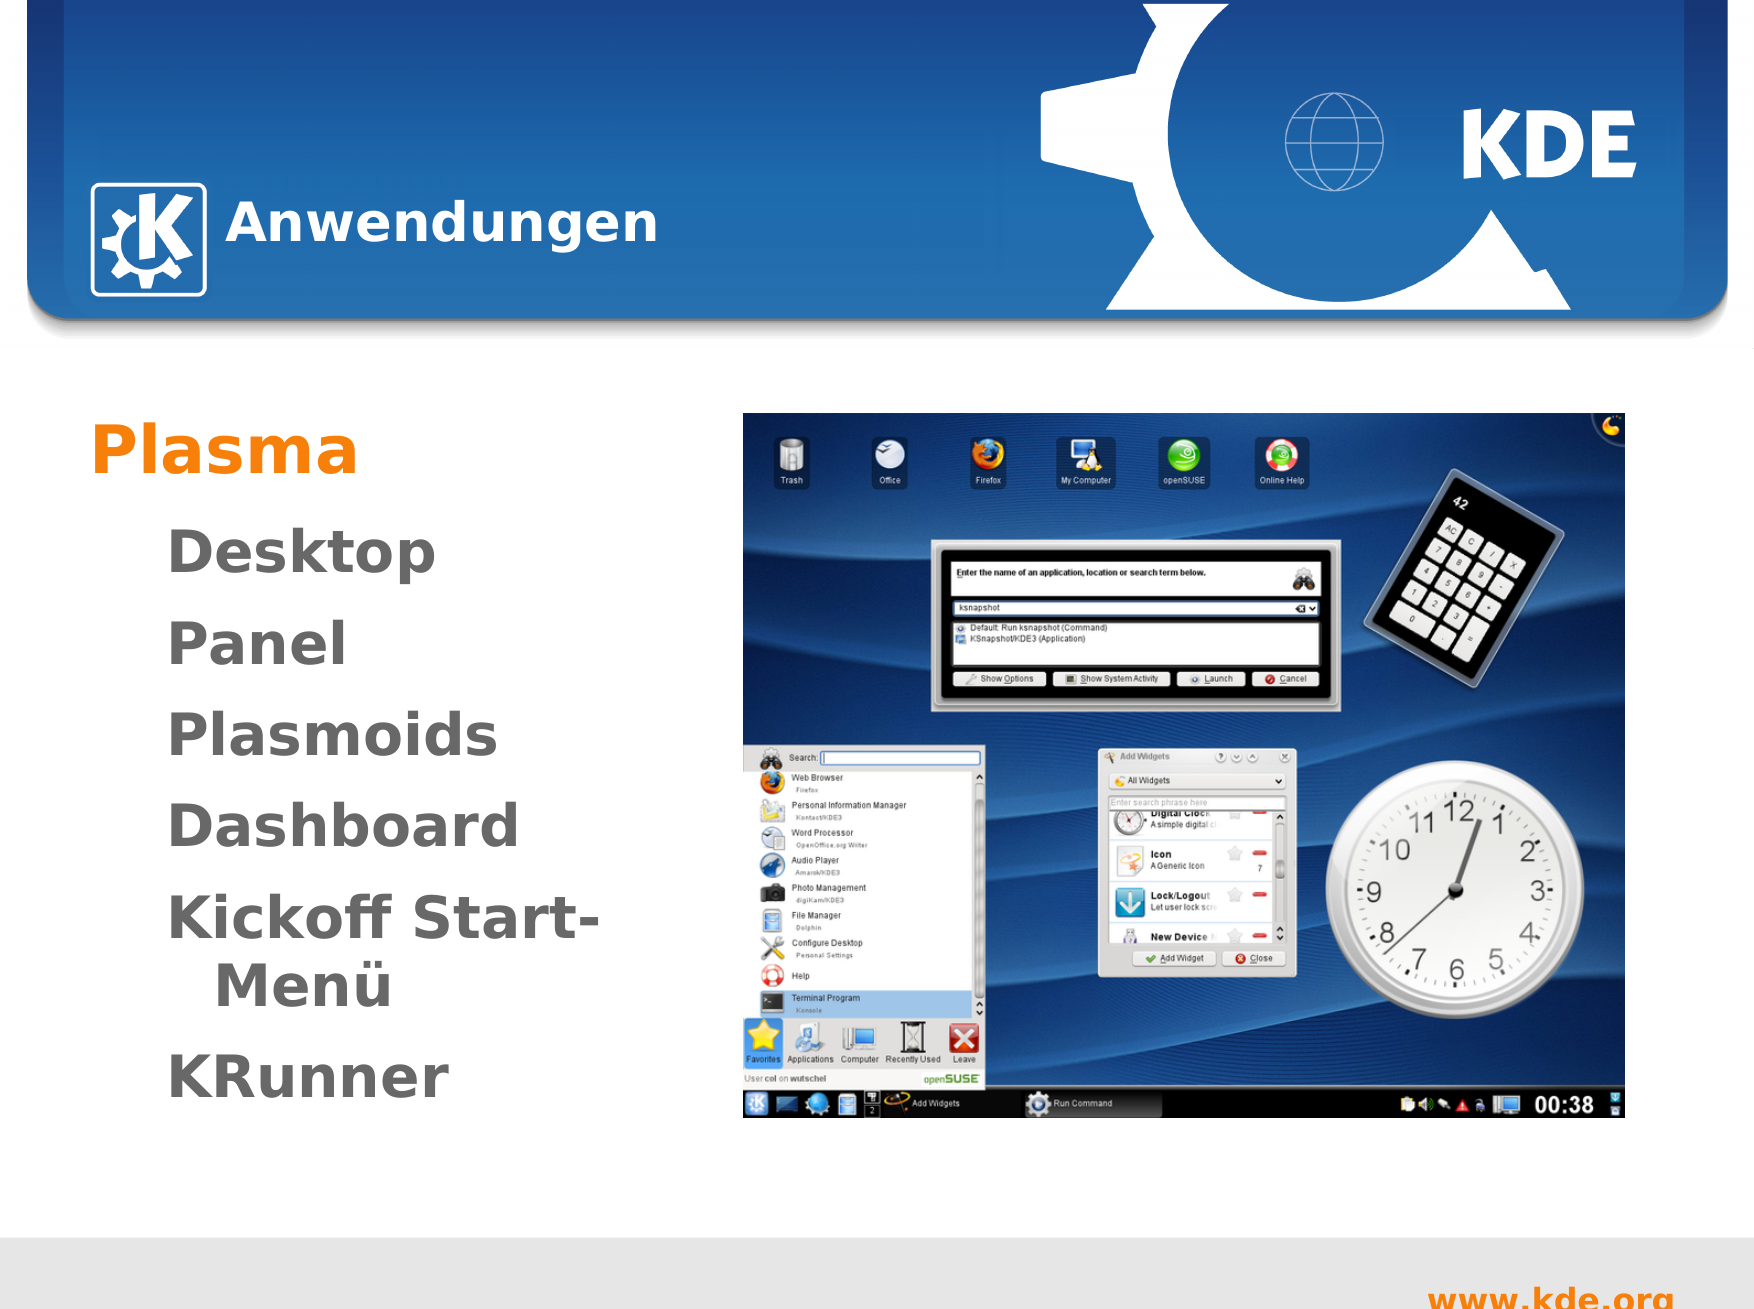

# Anwendungen
Plasma
Desktop
Panel
Plasmoids
Dashboard
Kickoff Start-Menü
KRunner